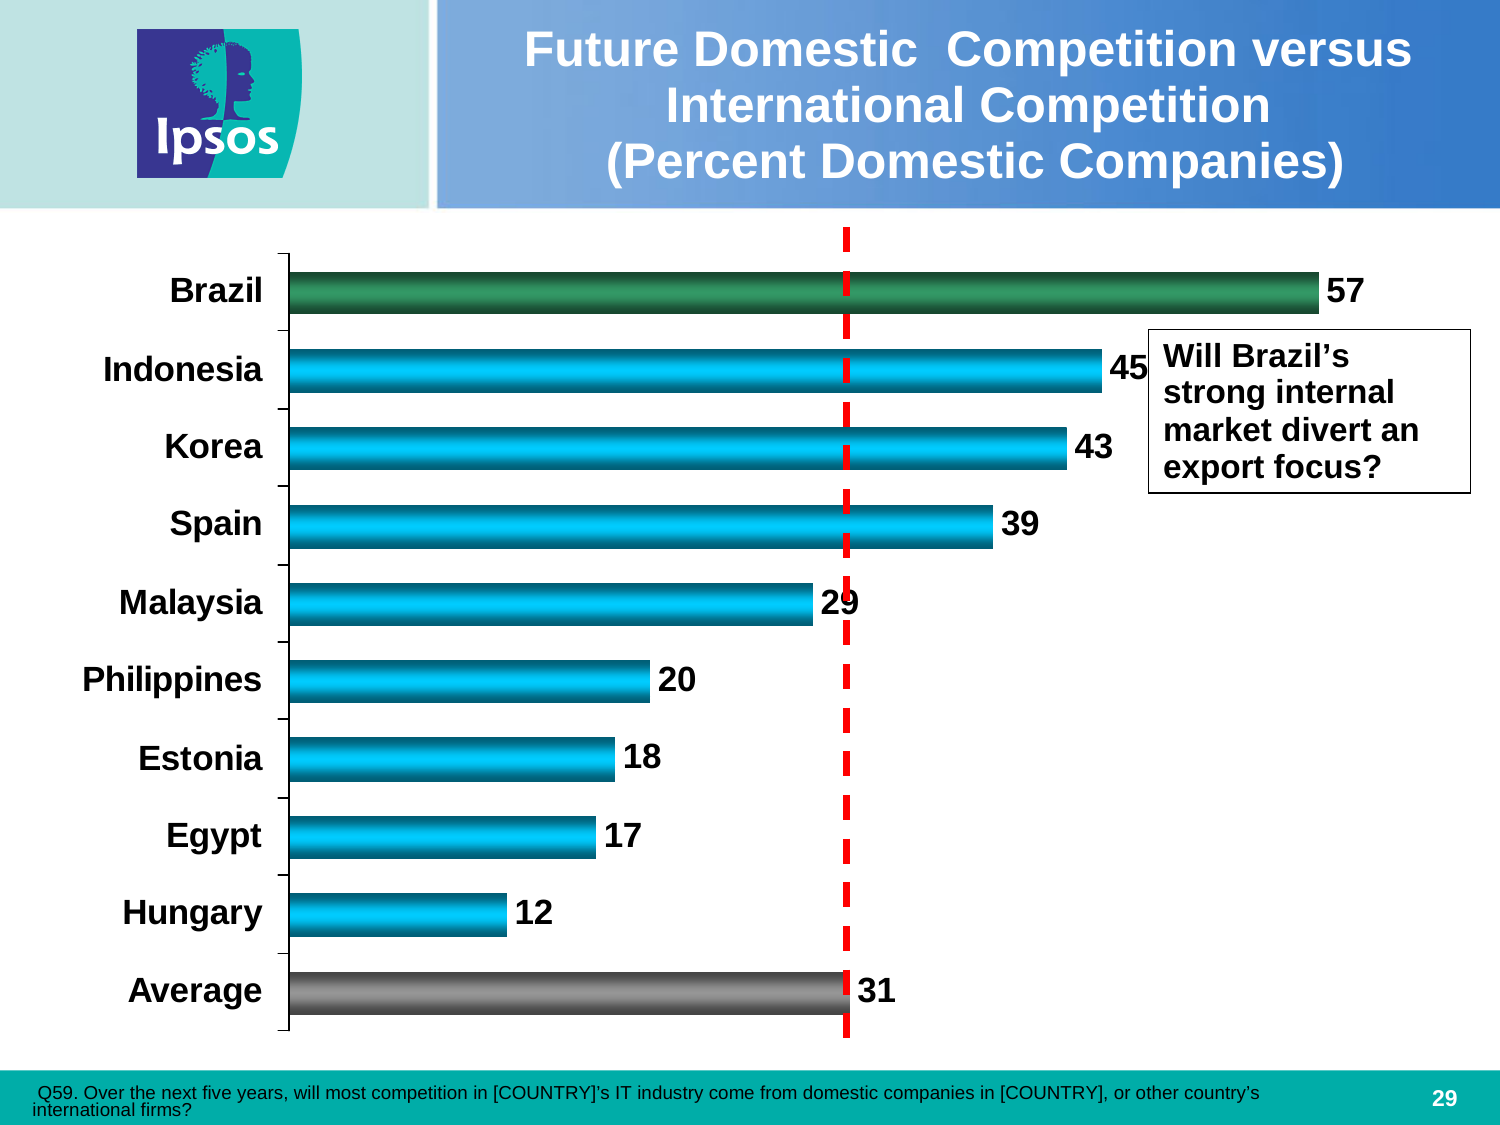

# Future Domestic Competition versus International Competition (Percent Domestic Companies)
Will Brazil’s strong internal market divert an export focus?
 Q59. Over the next five years, will most competition in [COUNTRY]’s IT industry come from domestic companies in [COUNTRY], or other country’s international firms?